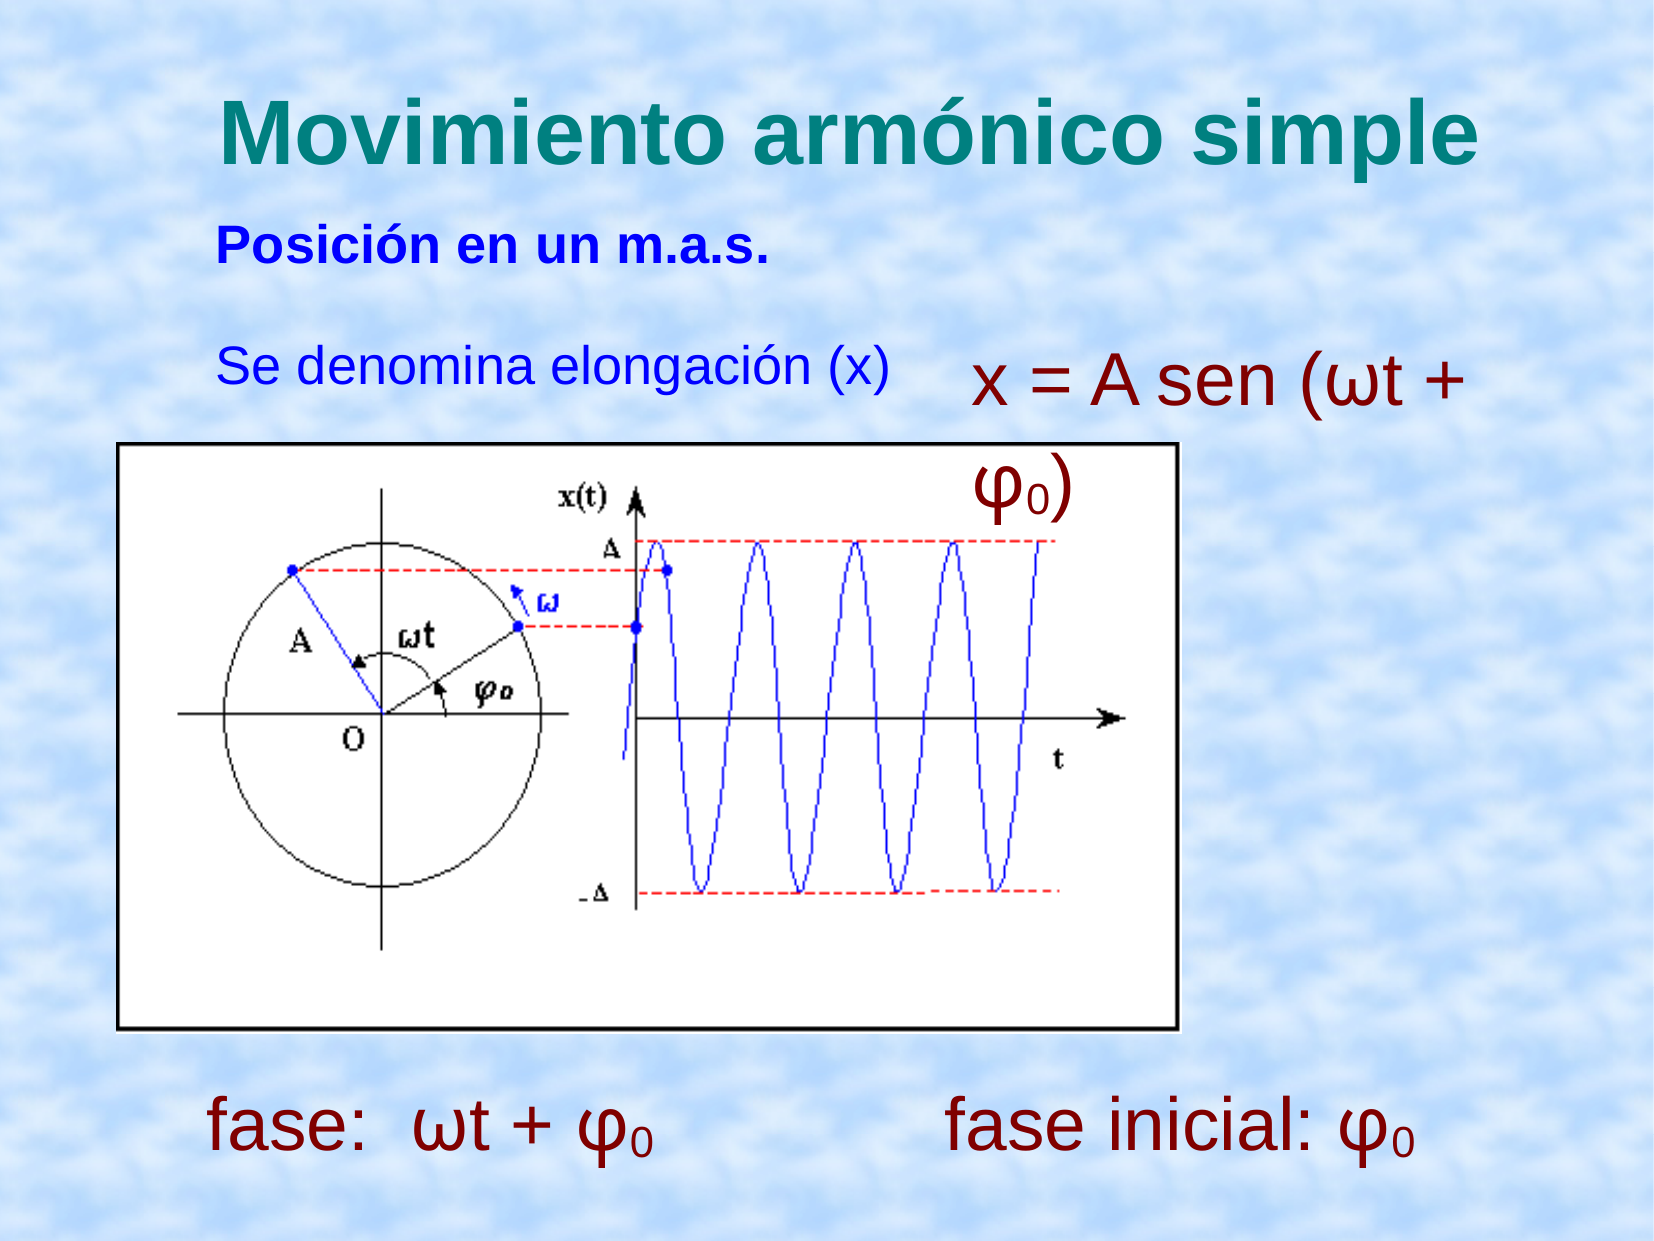

# Movimiento armónico simple
Posición en un m.a.s.
Se denomina elongación (x)
x = A sen (ωt + φ0)
 fase: ωt + φ0
 fase inicial: φ0